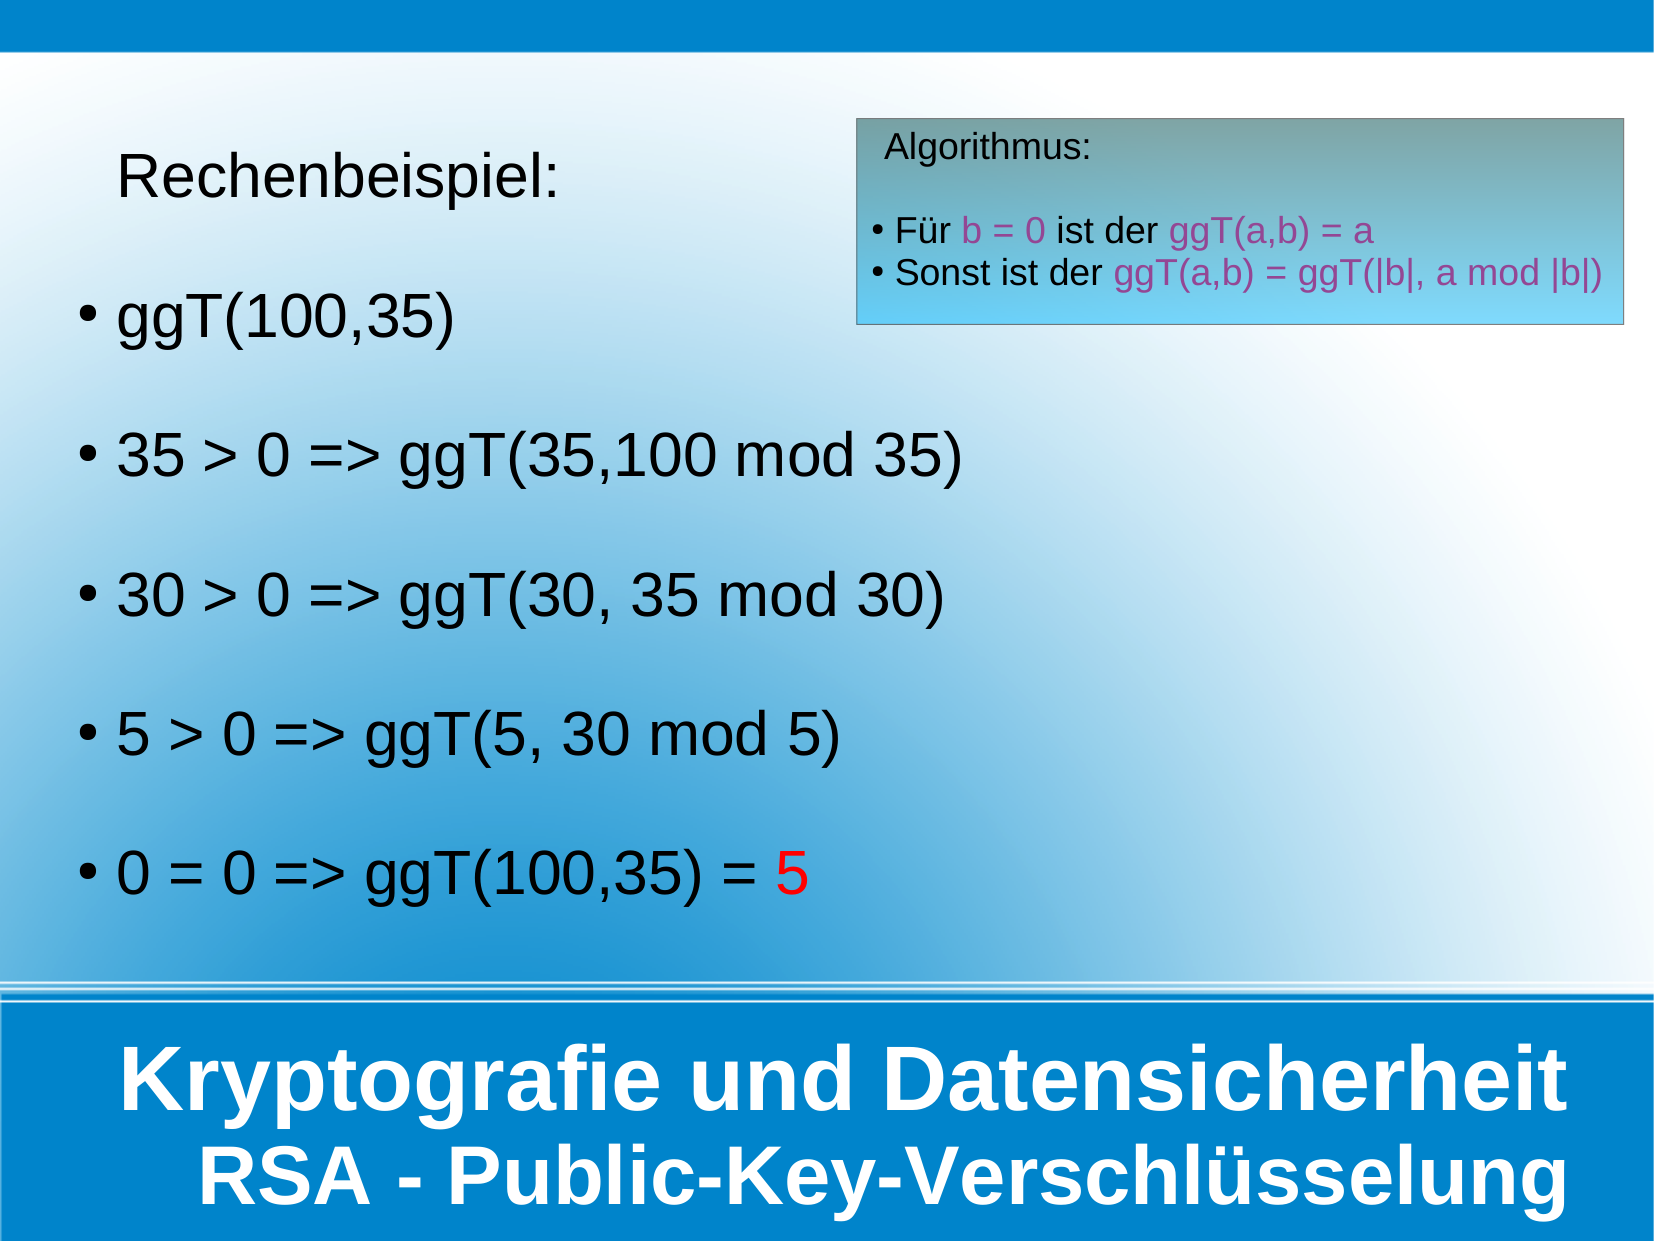

Algorithmus:
 Für b = 0 ist der ggT(a,b) = a
 Sonst ist der ggT(a,b) = ggT(|b|, a mod |b|)
 Rechenbeispiel:
 ggT(100,35)
 35 > 0 => ggT(35,100 mod 35)
 30 > 0 => ggT(30, 35 mod 30)
 5 > 0 => ggT(5, 30 mod 5)
 0 = 0 => ggT(100,35) = 5
# Kryptografie und Datensicherheit RSA - Public-Key-Verschlüsselung